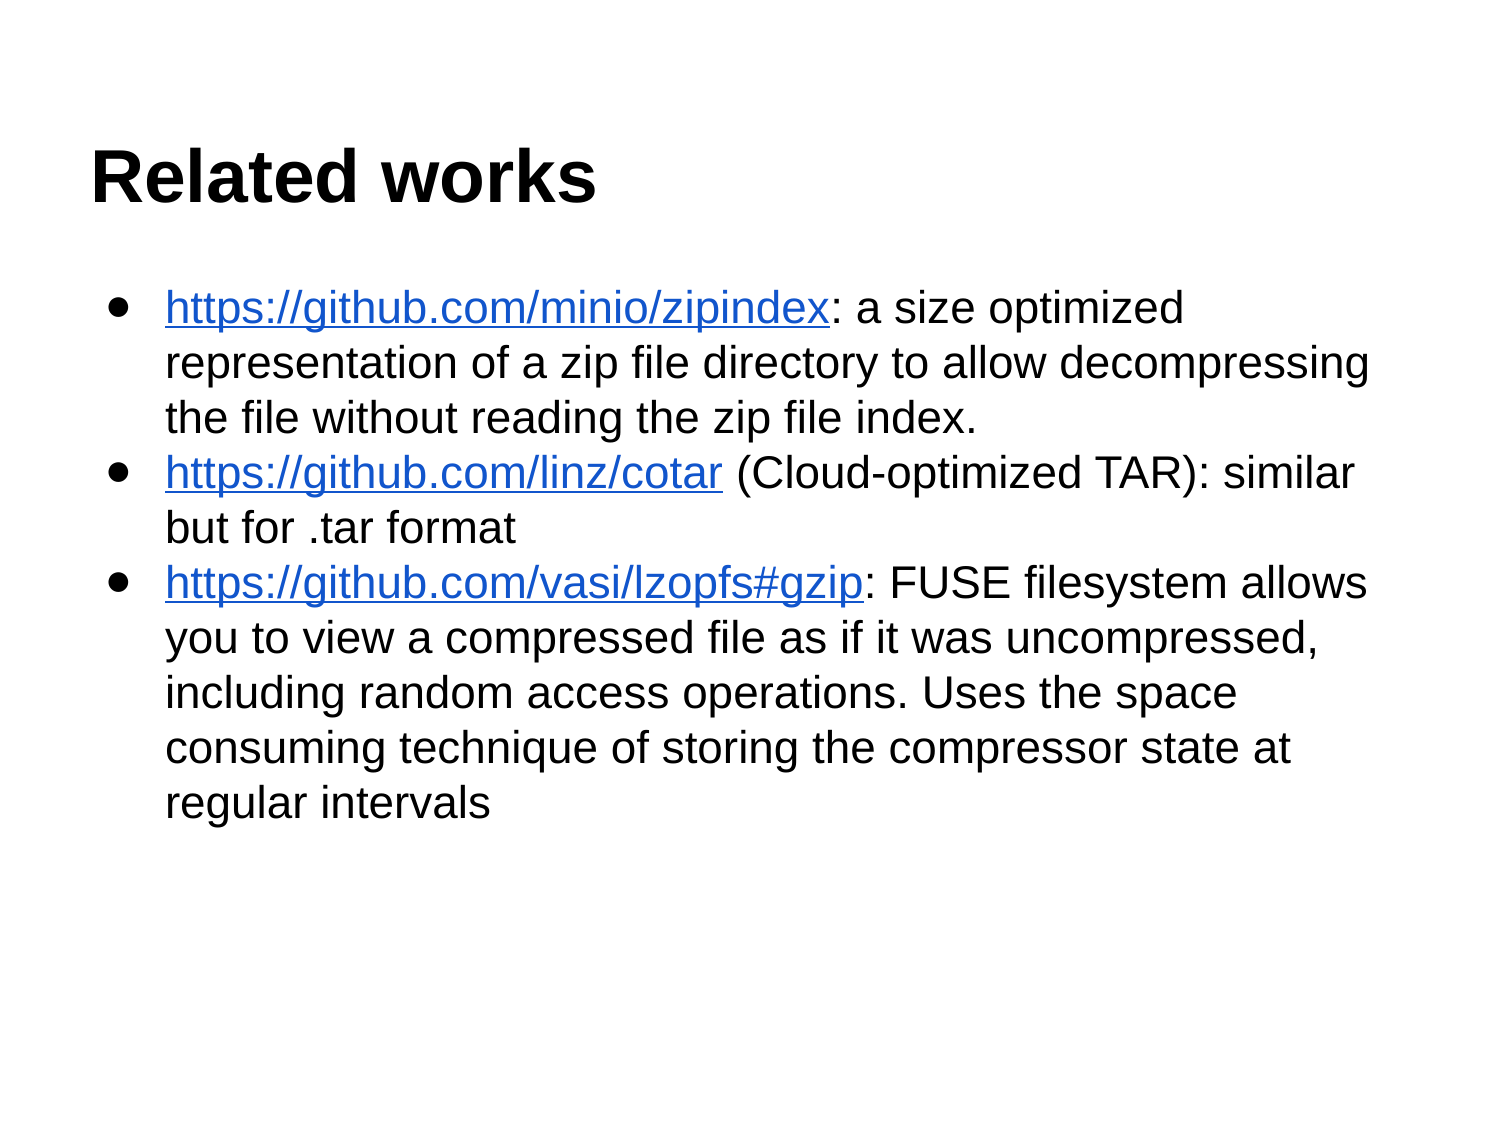

# Related works
https://github.com/minio/zipindex: a size optimized representation of a zip file directory to allow decompressing the file without reading the zip file index.
https://github.com/linz/cotar (Cloud-optimized TAR): similar but for .tar format
https://github.com/vasi/lzopfs#gzip: FUSE filesystem allows you to view a compressed file as if it was uncompressed, including random access operations. Uses the space consuming technique of storing the compressor state at regular intervals